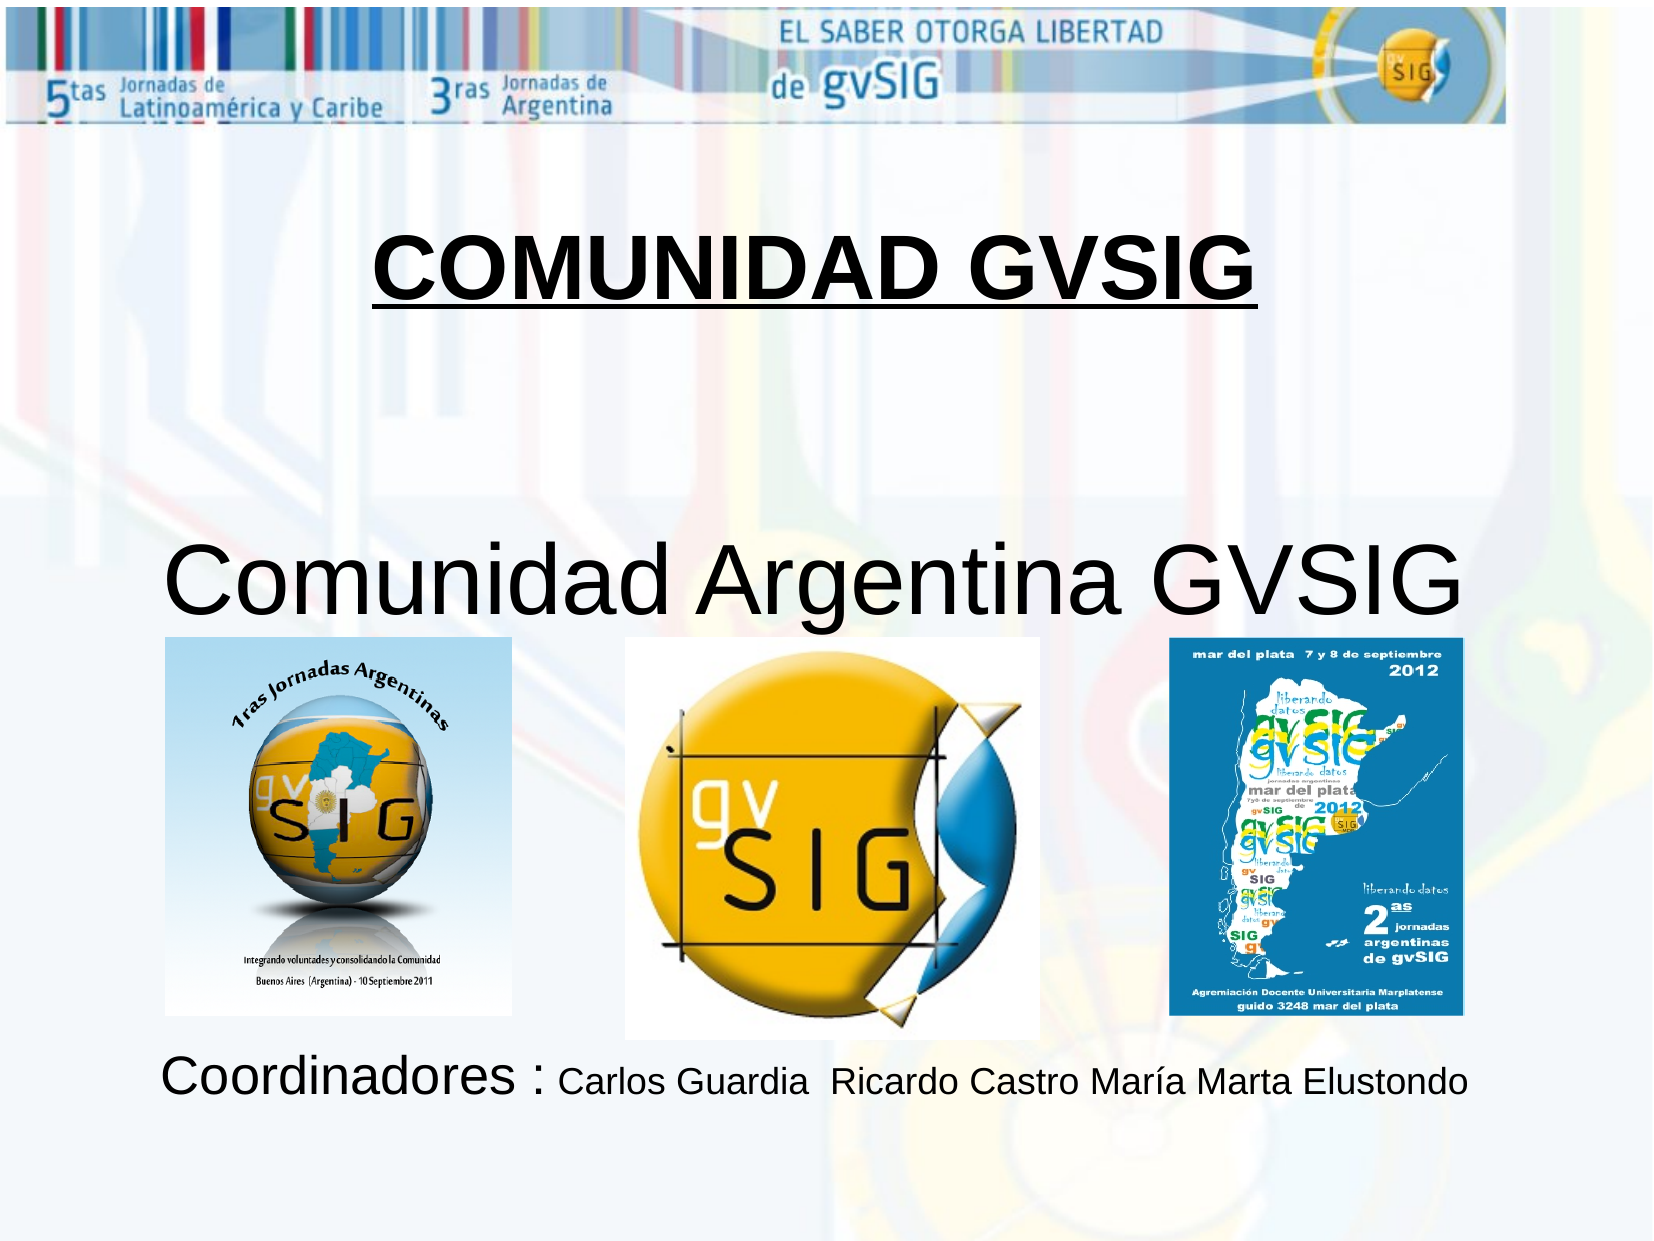

# COMUNIDAD GVSIG Comunidad Argentina GVSIG Coordinadores : Carlos Guardia Ricardo Castro María Marta Elustondo